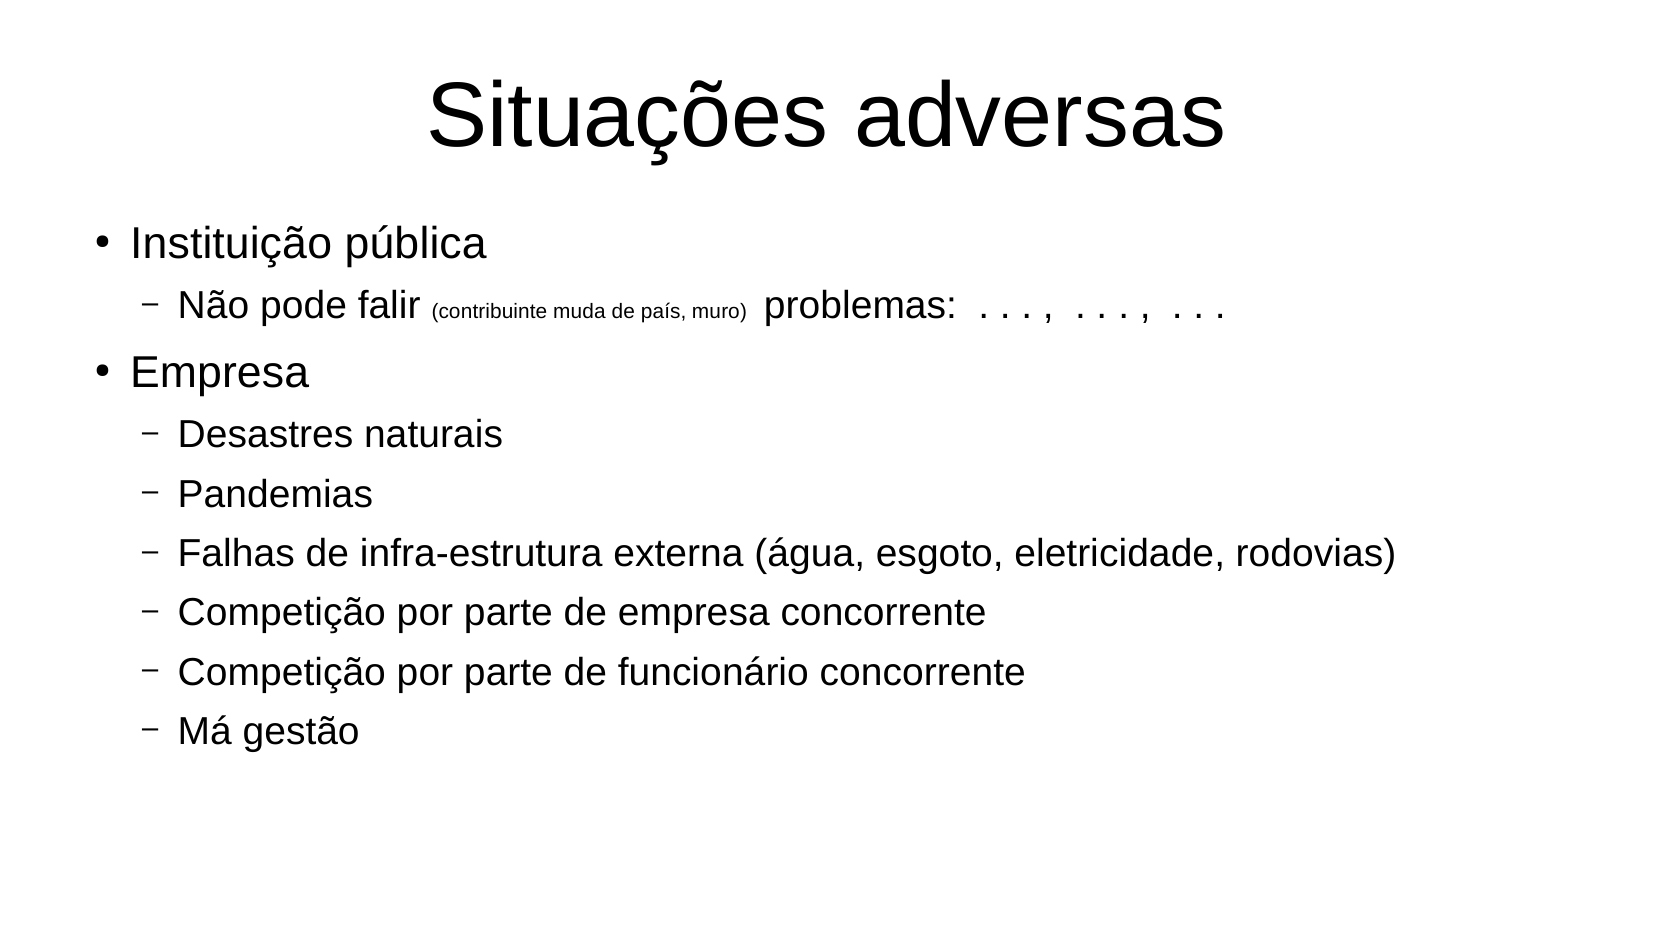

# Situações adversas
Instituição pública
Não pode falir (contribuinte muda de país, muro) problemas: . . . , . . . , . . .
Empresa
Desastres naturais
Pandemias
Falhas de infra-estrutura externa (água, esgoto, eletricidade, rodovias)
Competição por parte de empresa concorrente
Competição por parte de funcionário concorrente
Má gestão